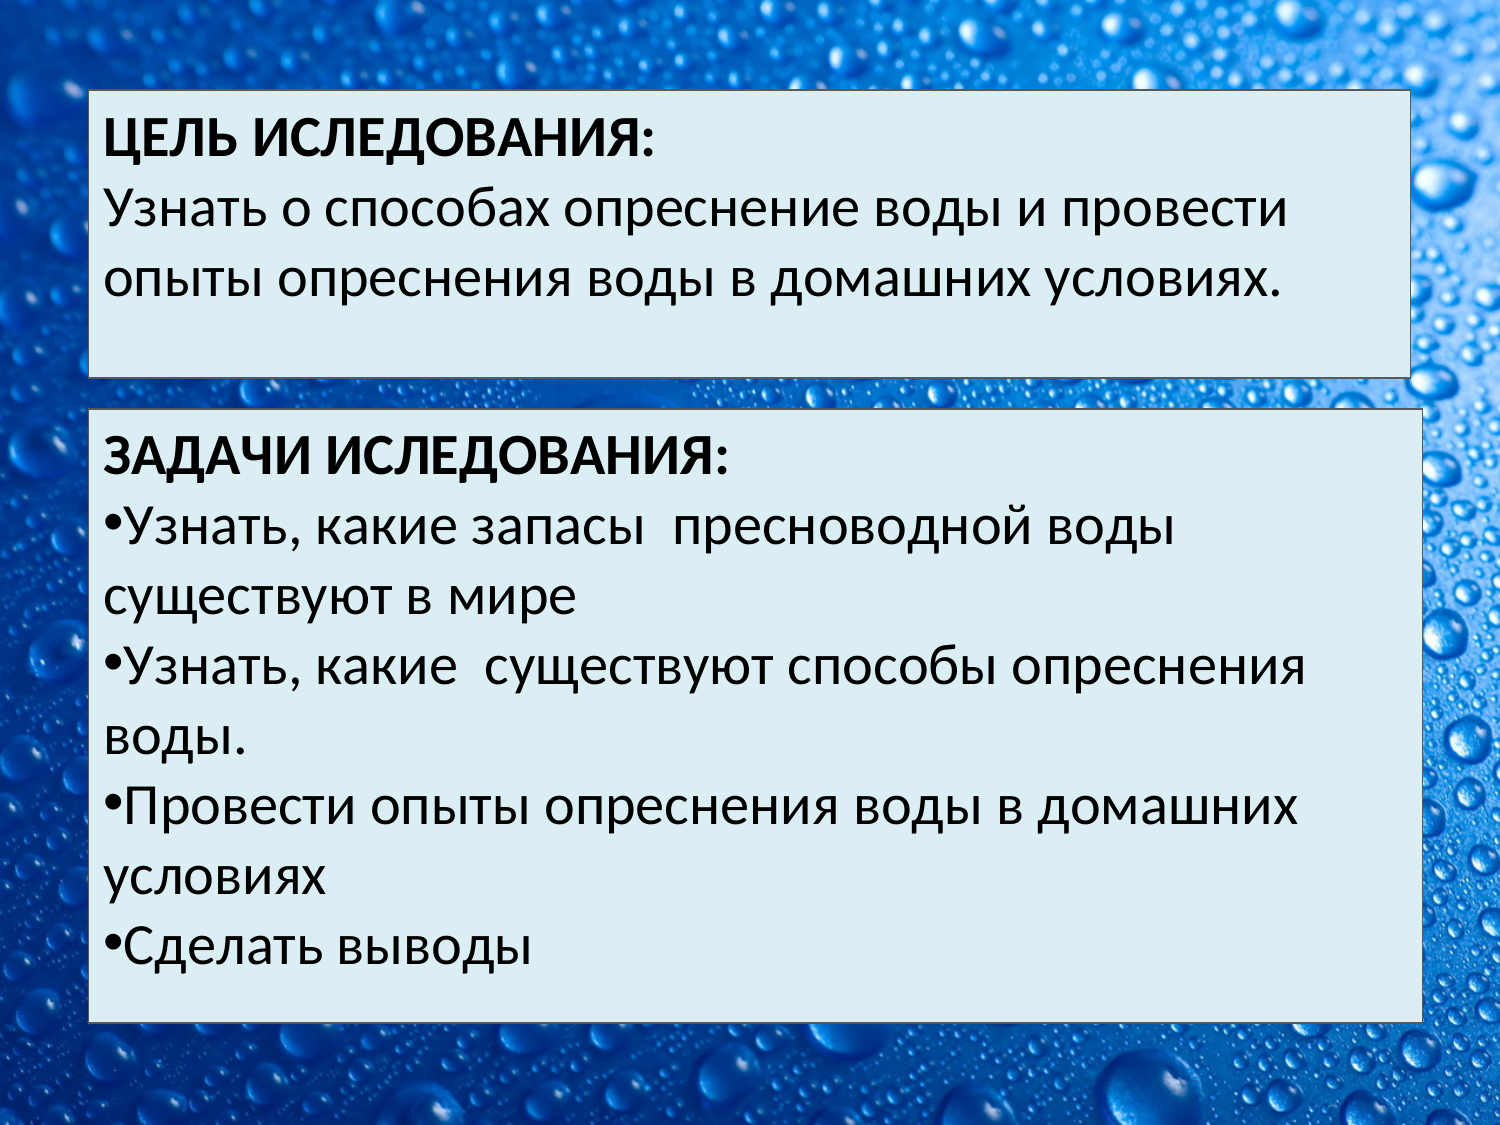

ЦЕЛЬ ИСЛЕДОВАНИЯ:
Узнать о способах опреснение воды и провести опыты опреснения воды в домашних условиях.
ЗАДАЧИ ИСЛЕДОВАНИЯ:
Узнать, какие запасы пресноводной воды существуют в мире
Узнать, какие существуют способы опреснения воды.
Провести опыты опреснения воды в домашних условиях
Сделать выводы